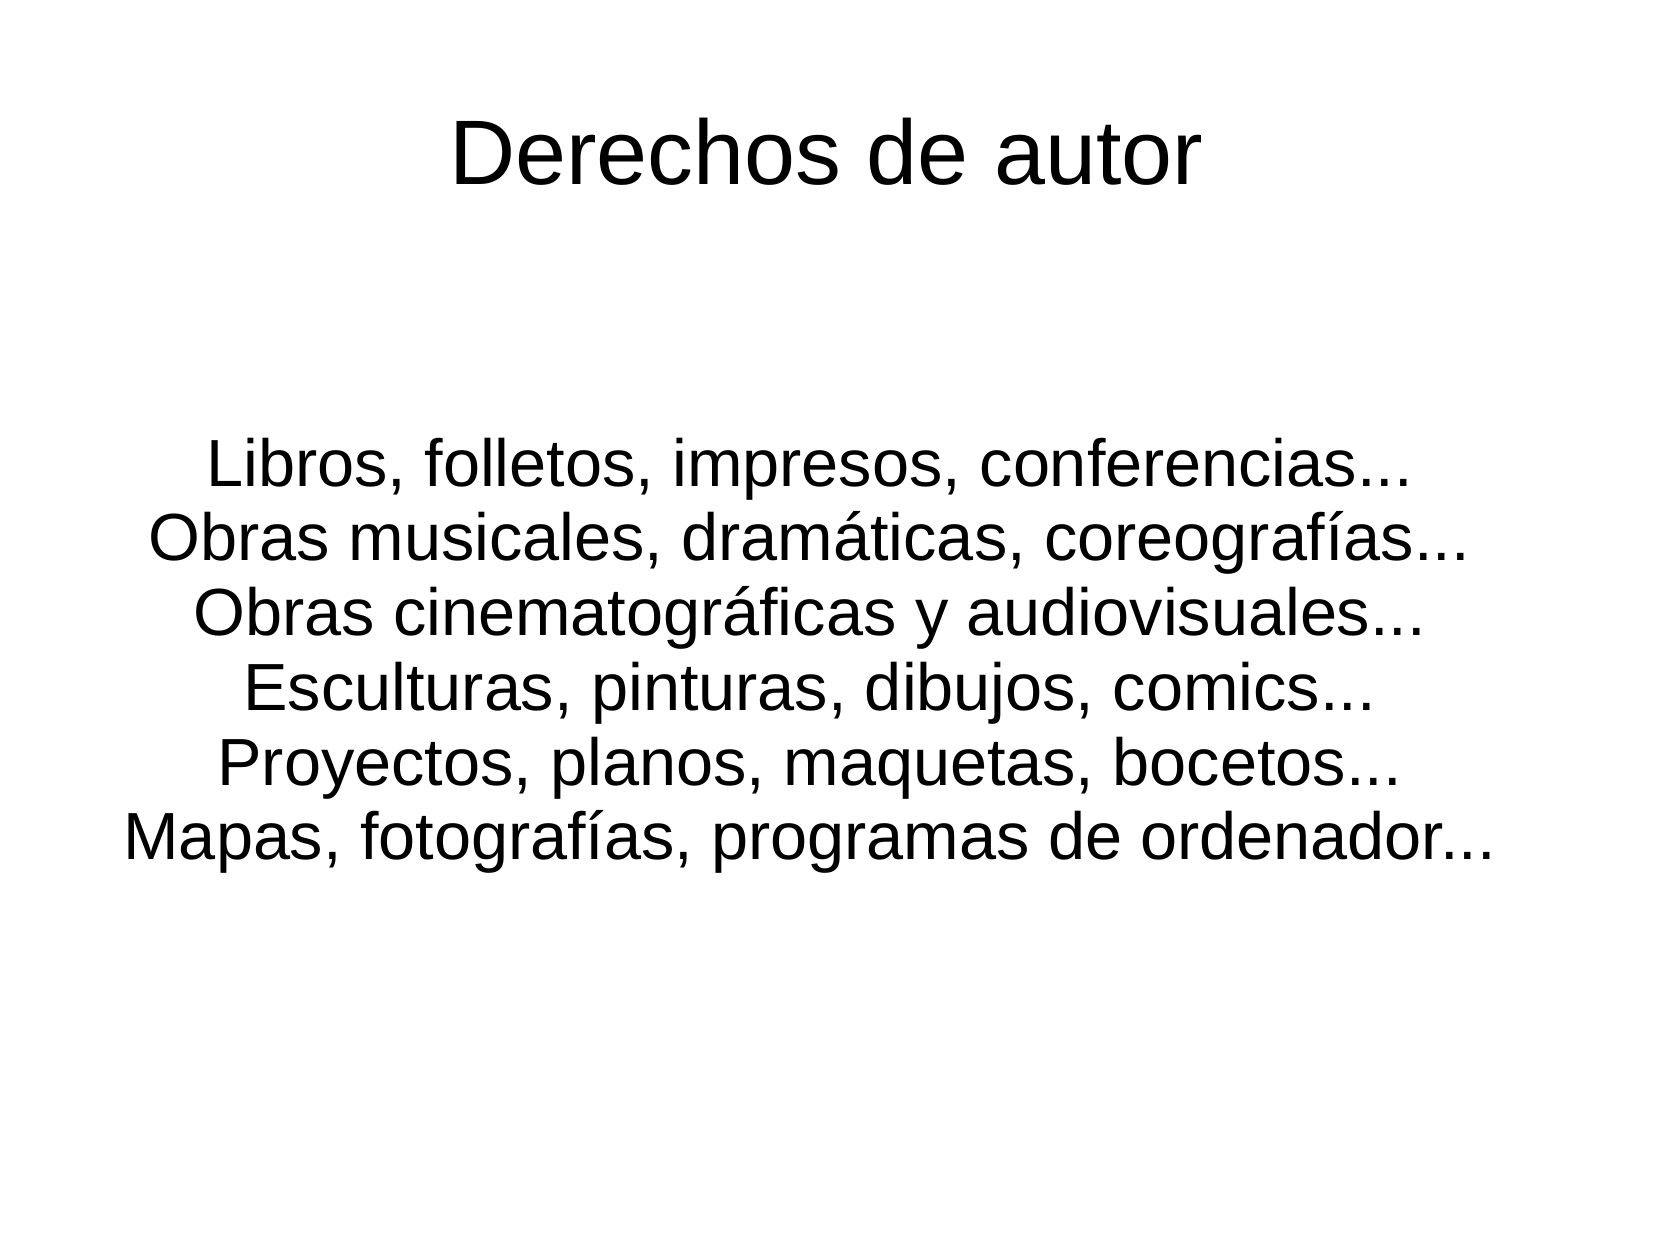

# Derechos de autor
Libros, folletos, impresos, conferencias...
Obras musicales, dramáticas, coreografías...
Obras cinematográficas y audiovisuales...
Esculturas, pinturas, dibujos, comics...
Proyectos, planos, maquetas, bocetos...
Mapas, fotografías, programas de ordenador...